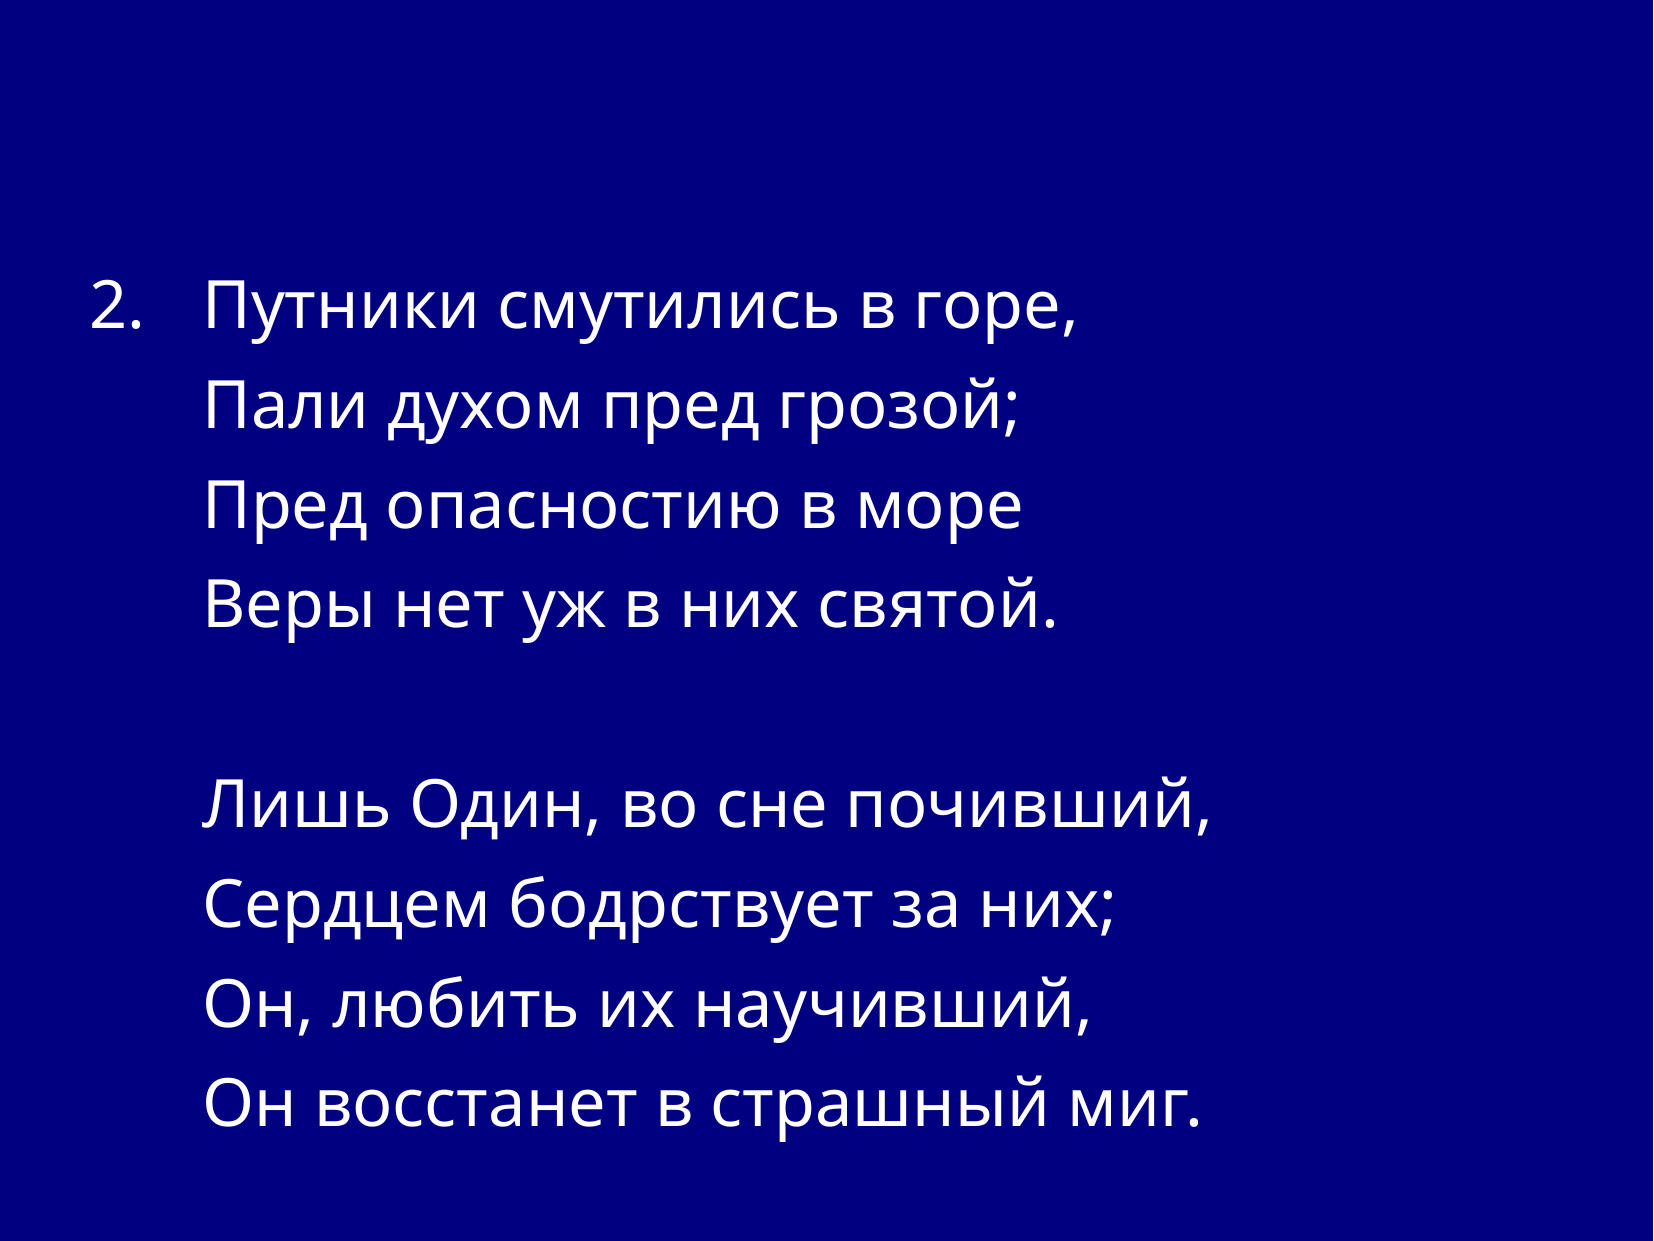

2.	Путники смутились в горе,
	Пали духом пред грозой;
	Пред опасностию в море
	Веры нет уж в них святой.
	Лишь Один, во сне почивший,
	Сердцем бодрствует за них;
	Он, любить их научивший,
	Он восстанет в страшный миг.